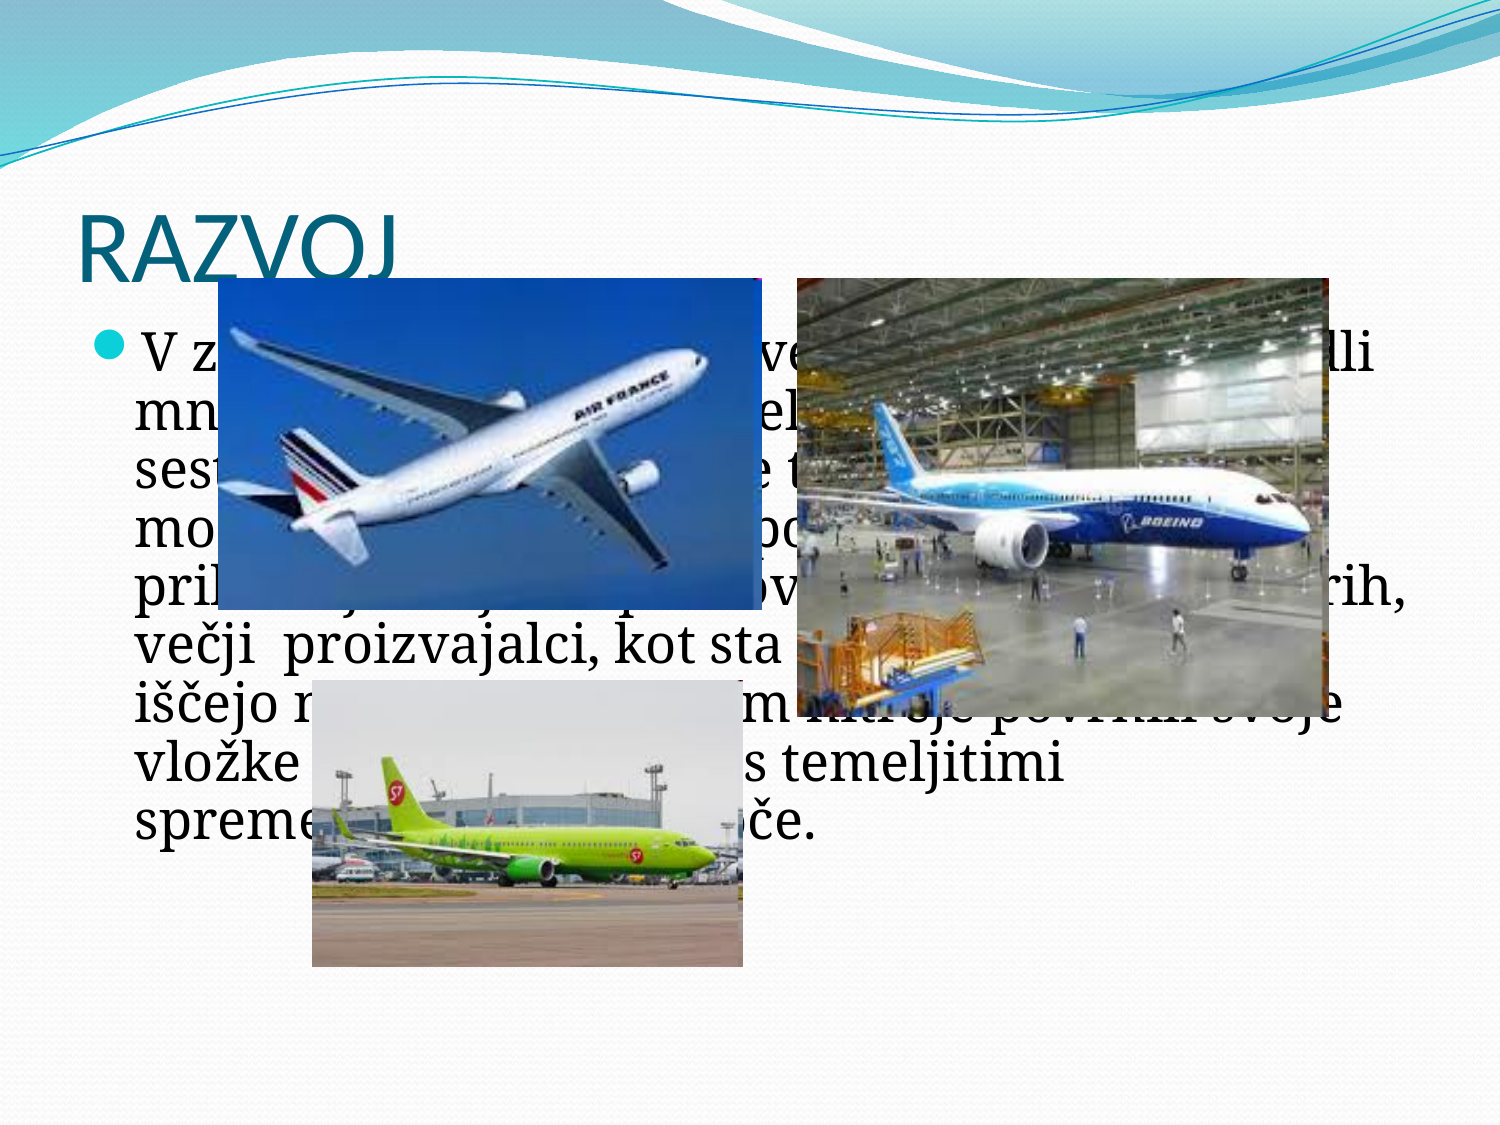

# RAZVOJ
V zadnjih 50 letih so seveda proizvajalci uvedli mnoge spremembe ,začeli so uporabljati sestavljene snovi in lažje ter učinkovitejše motorje. Znanstveniki opozarjajo, da bo v prihodnje težje napredovati v obstoječih okvirih, večji proizvajalci, kot sta Airbus in Boeing,pa iščejo načine, kako bi čim hitreje povrnili svoje vložke v razvoj –kar pa s temeljitimi spremembami ni mogoče.